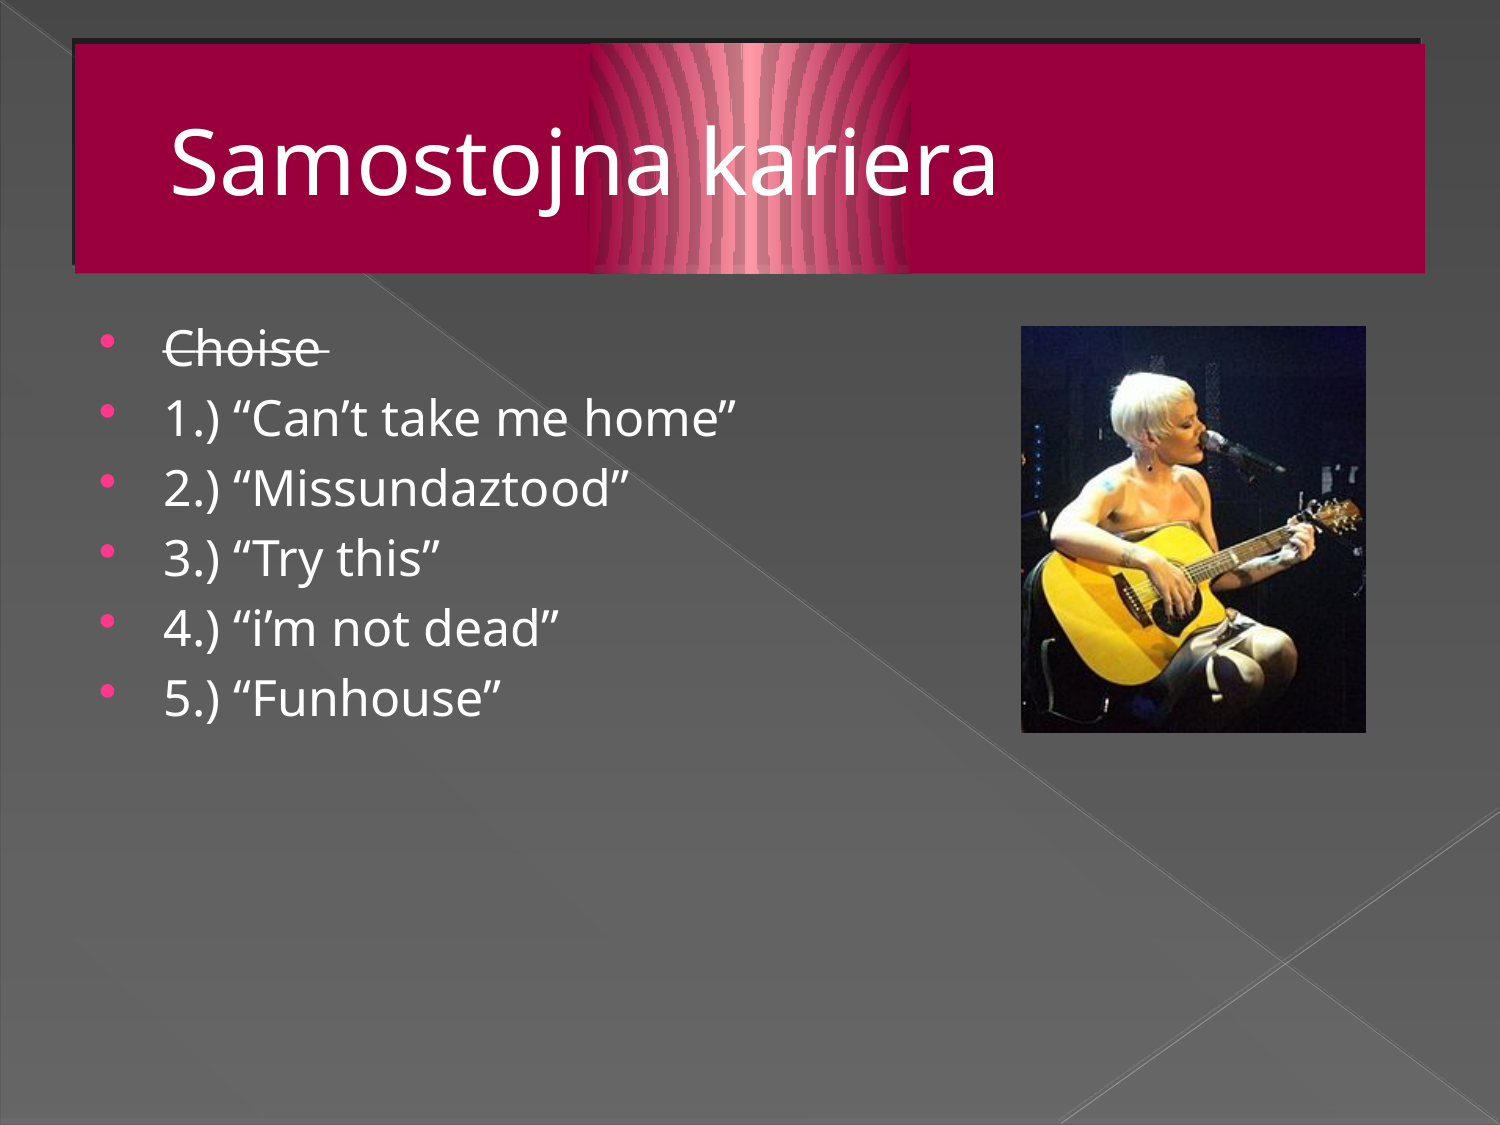

# Samostojna kariera
__________
Choise
1.) “Can’t take me home”
2.) “Missundaztood”
3.) “Try this”
4.) “i’m not dead”
5.) “Funhouse”